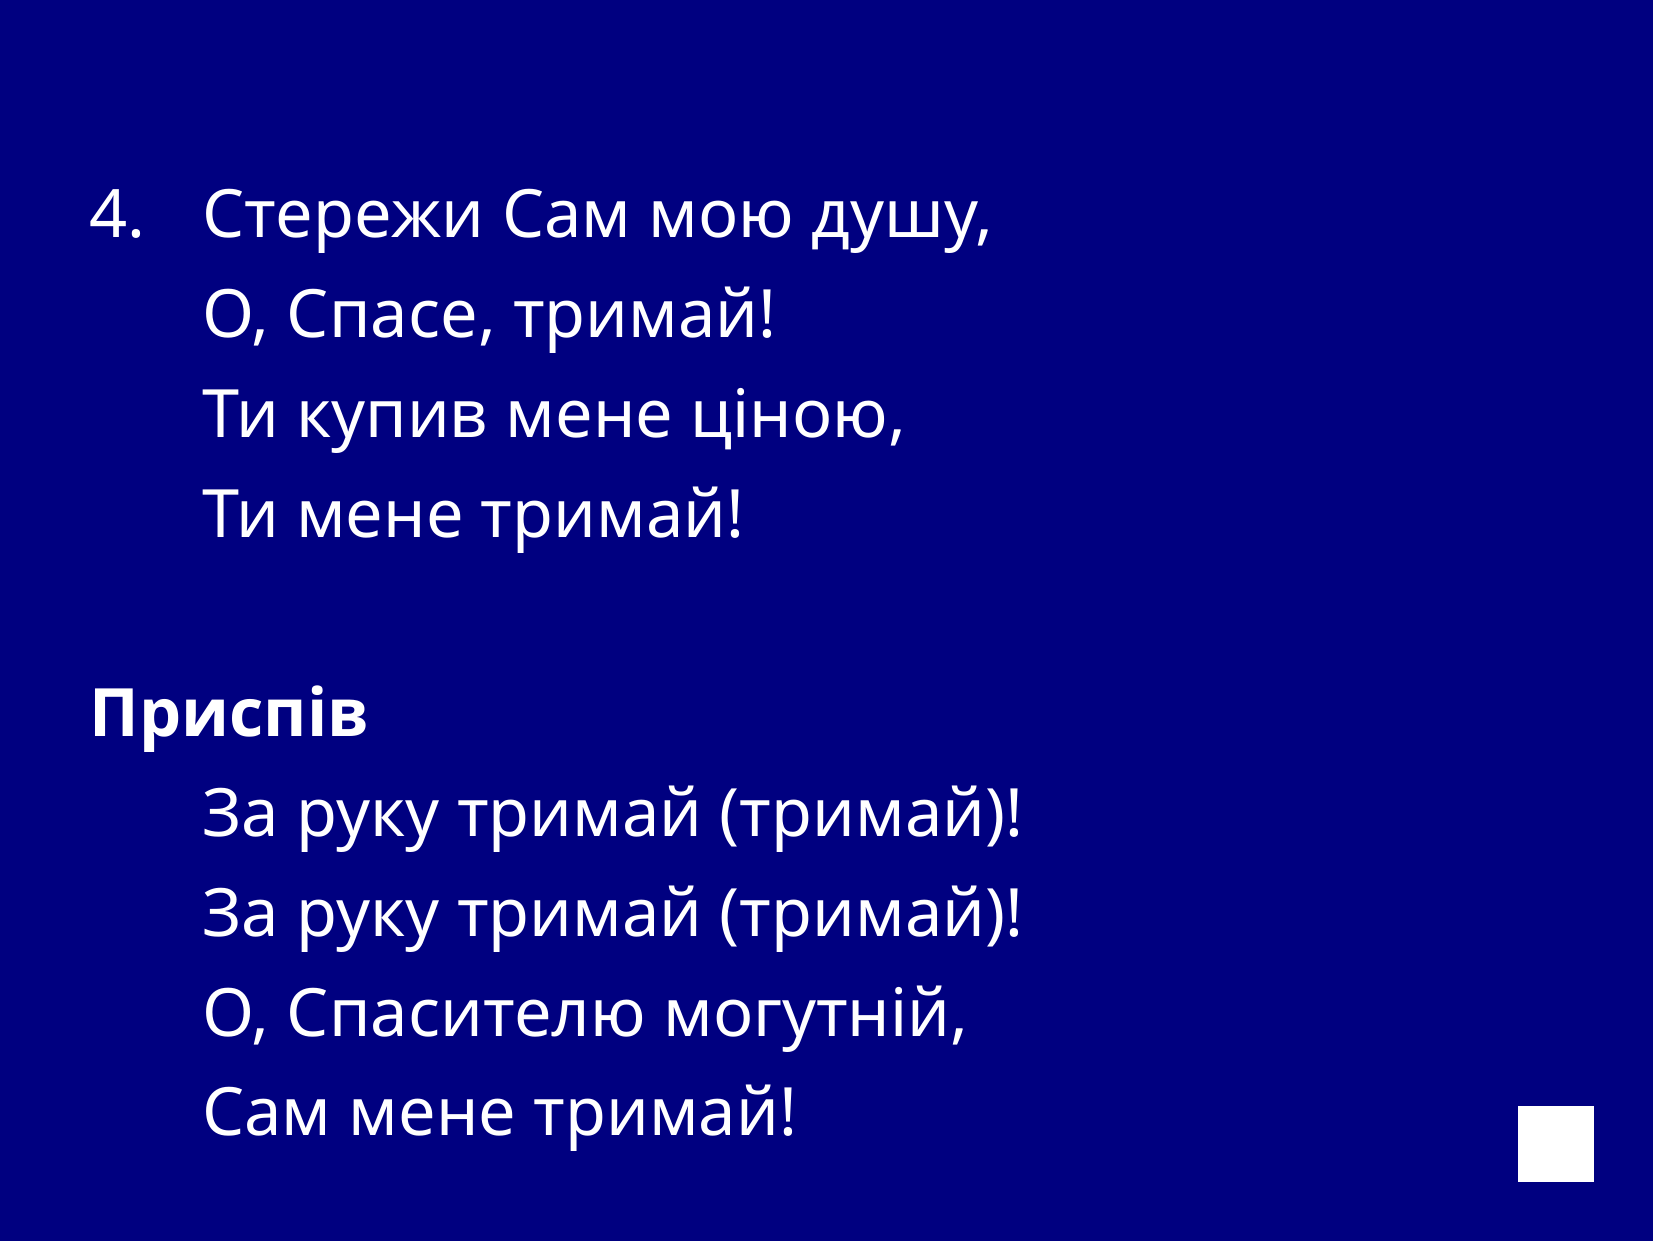

4.	Стережи Сам мою душу,
	О, Спасе, тримай!
	Ти купив мене ціною,
	Ти мене тримай!
Приспів
	За руку тримай (тримай)!
	За руку тримай (тримай)!
	О, Спасителю могутній,
	Сам мене тримай!